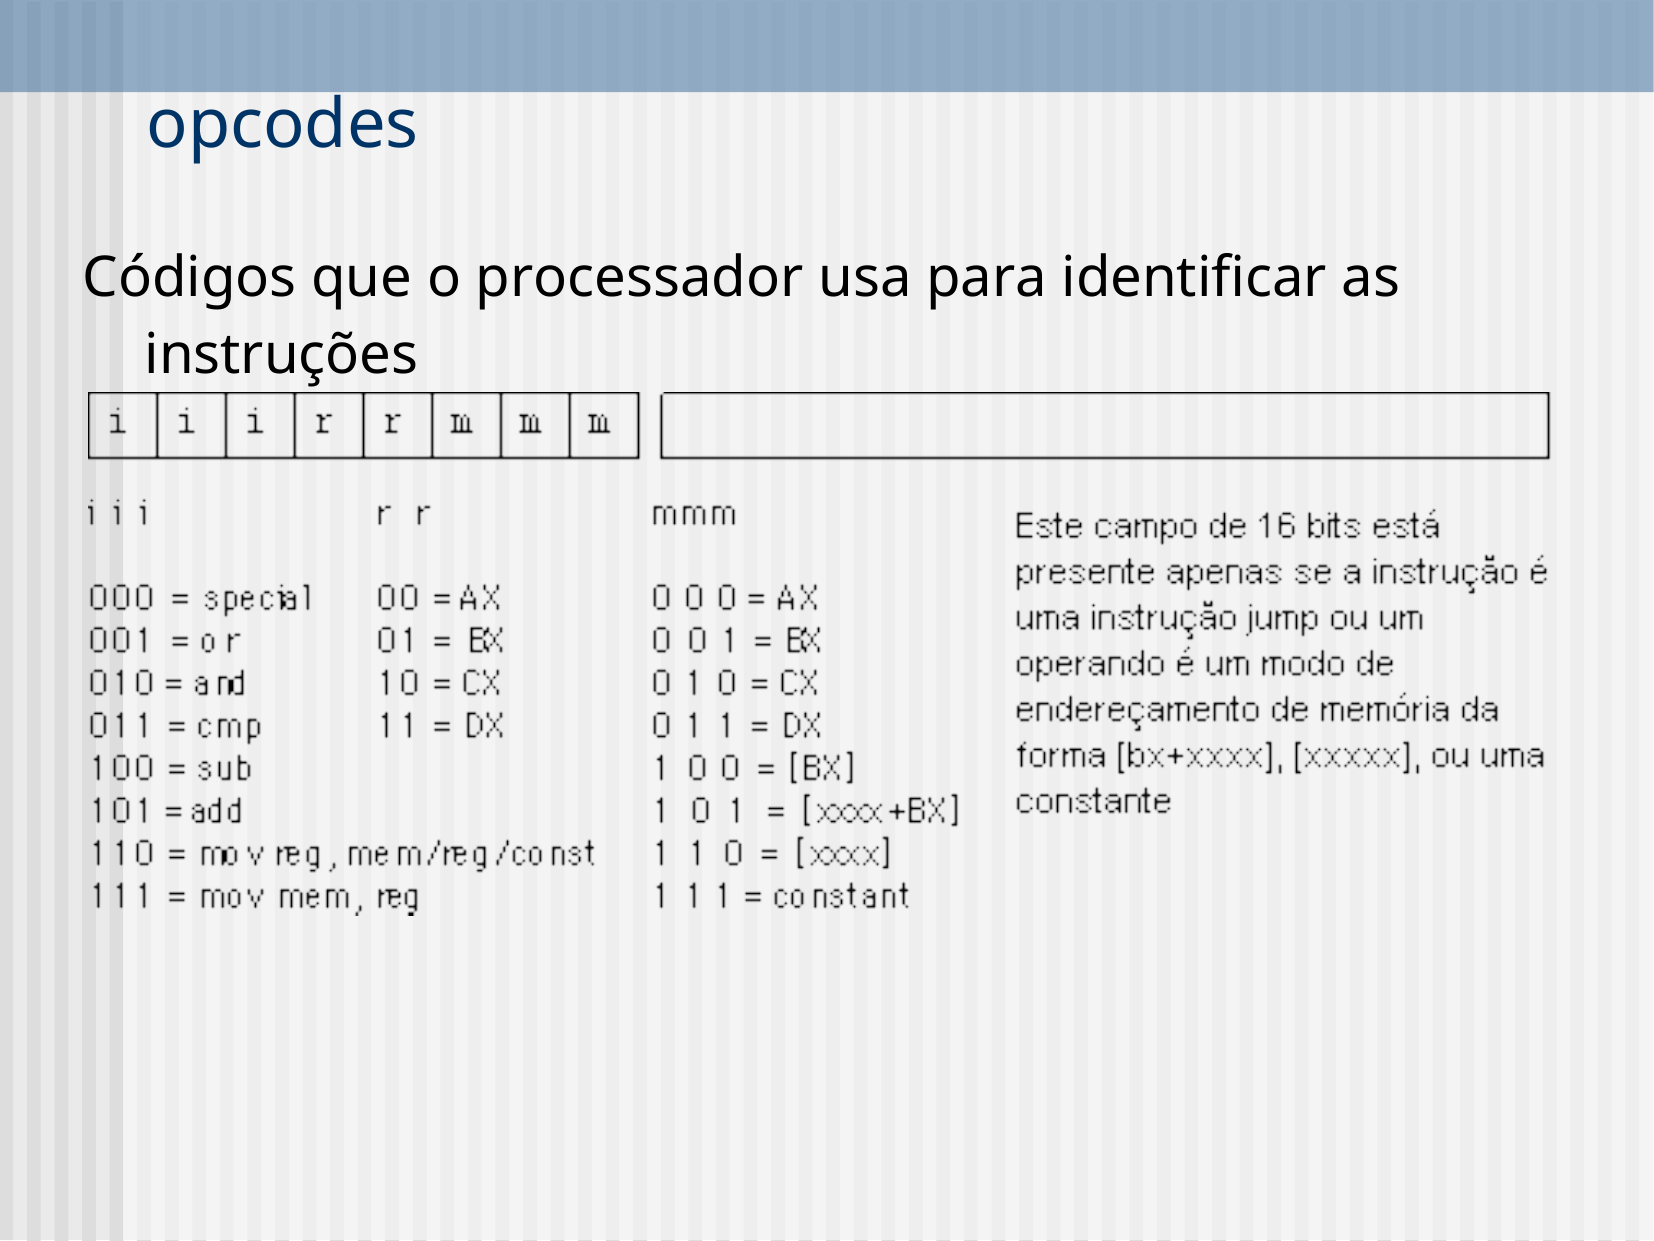

# opcodes
Códigos que o processador usa para identificar as instruções